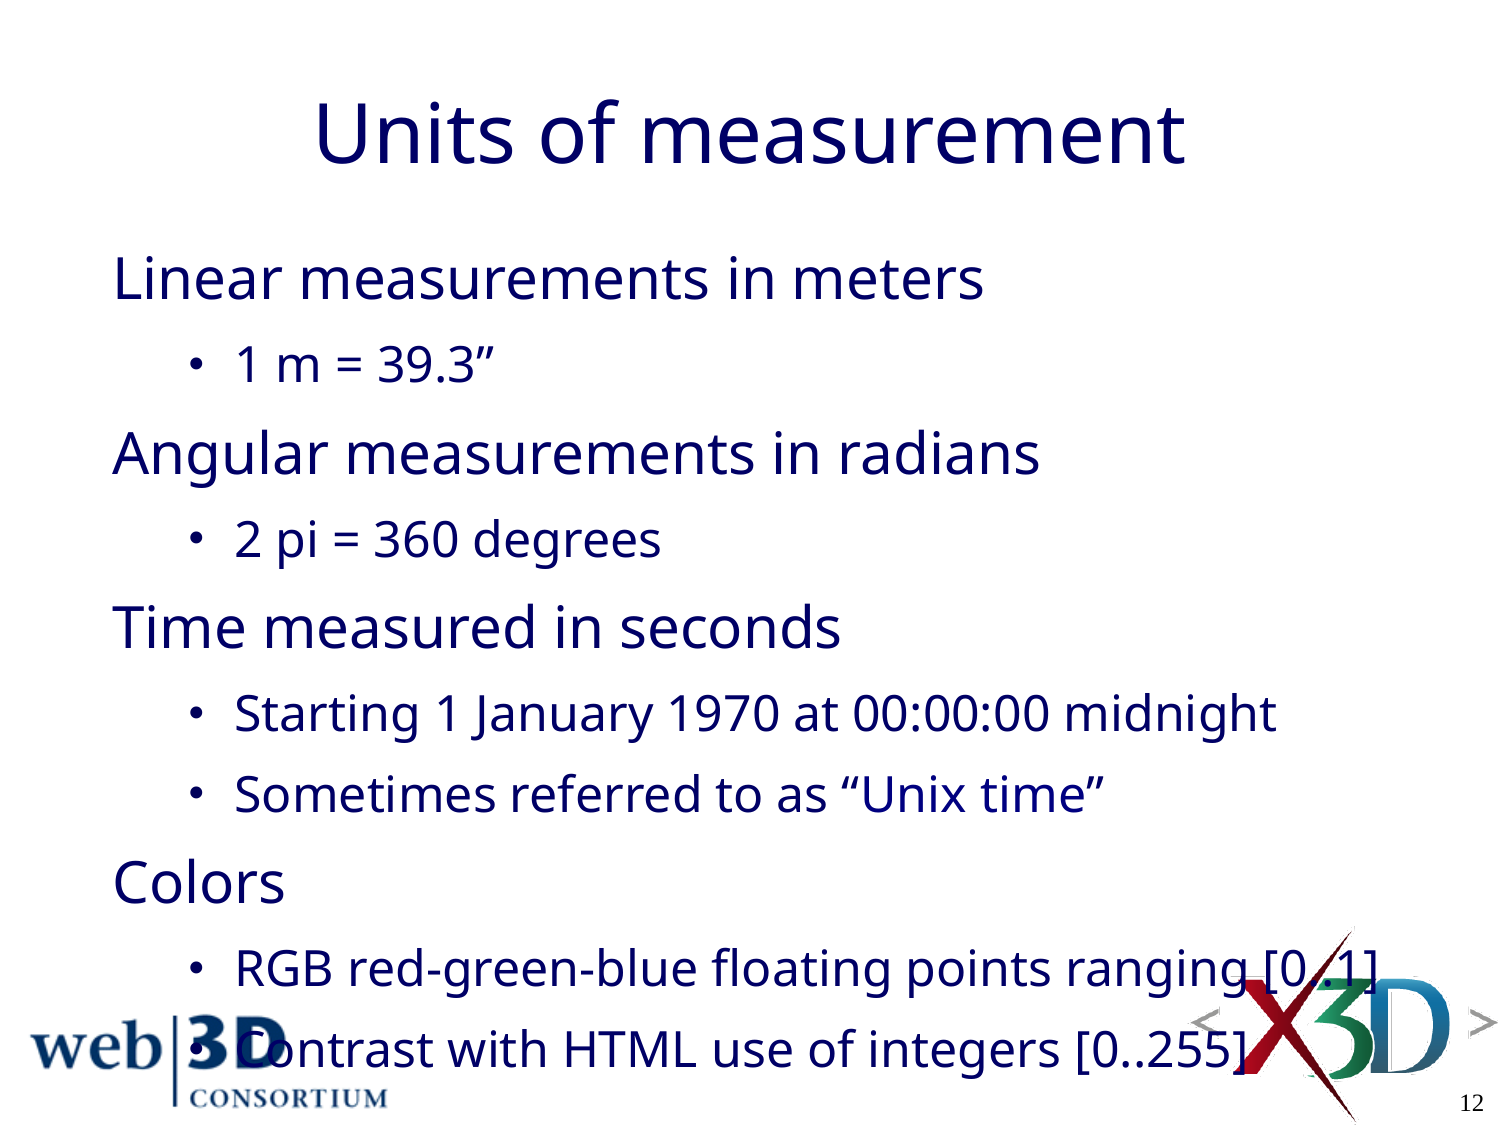

# Units of measurement
Linear measurements in meters
1 m = 39.3”
Angular measurements in radians
2 pi = 360 degrees
Time measured in seconds
Starting 1 January 1970 at 00:00:00 midnight
Sometimes referred to as “Unix time”
Colors
RGB red-green-blue floating points ranging [0..1]
Contrast with HTML use of integers [0..255]